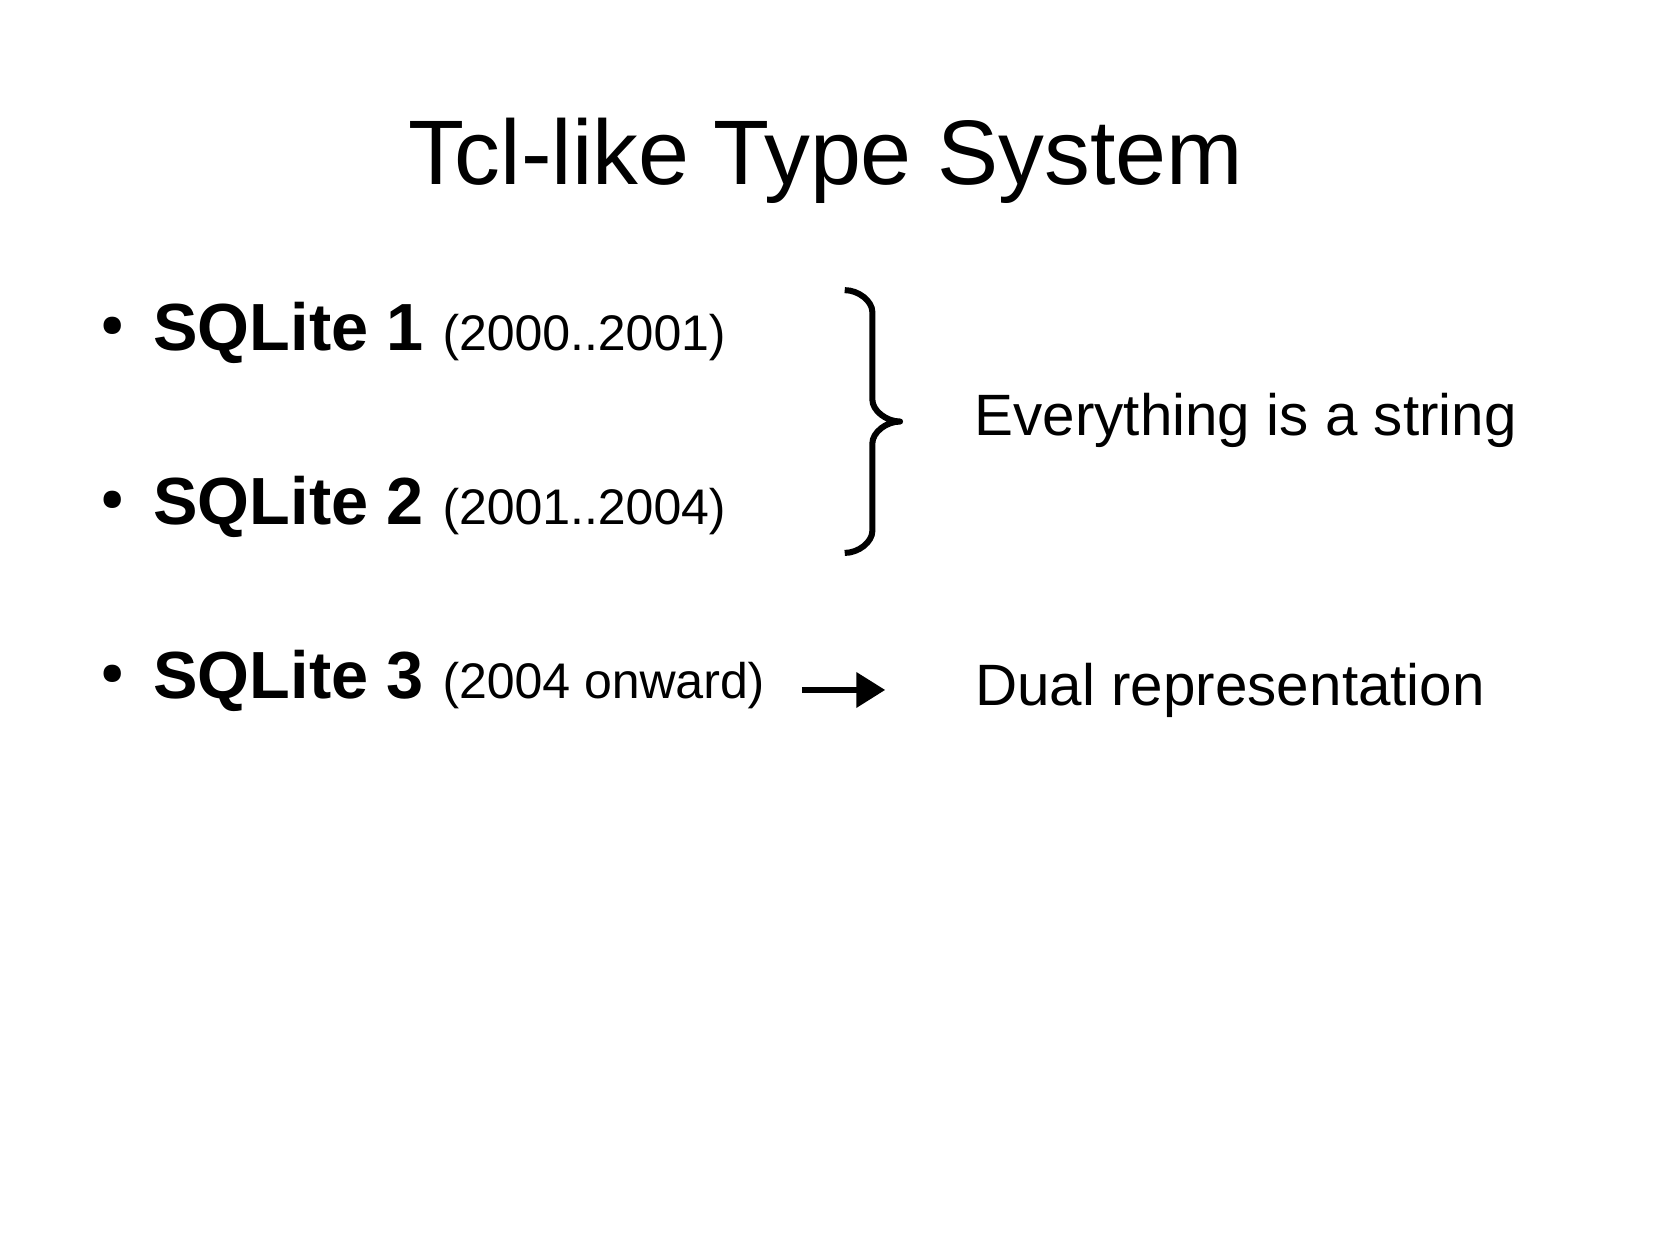

# Tcl-like Type System
SQLite 1 (2000..2001)
SQLite 2 (2001..2004)
SQLite 3 (2004 onward)
Everything is a string
Dual representation